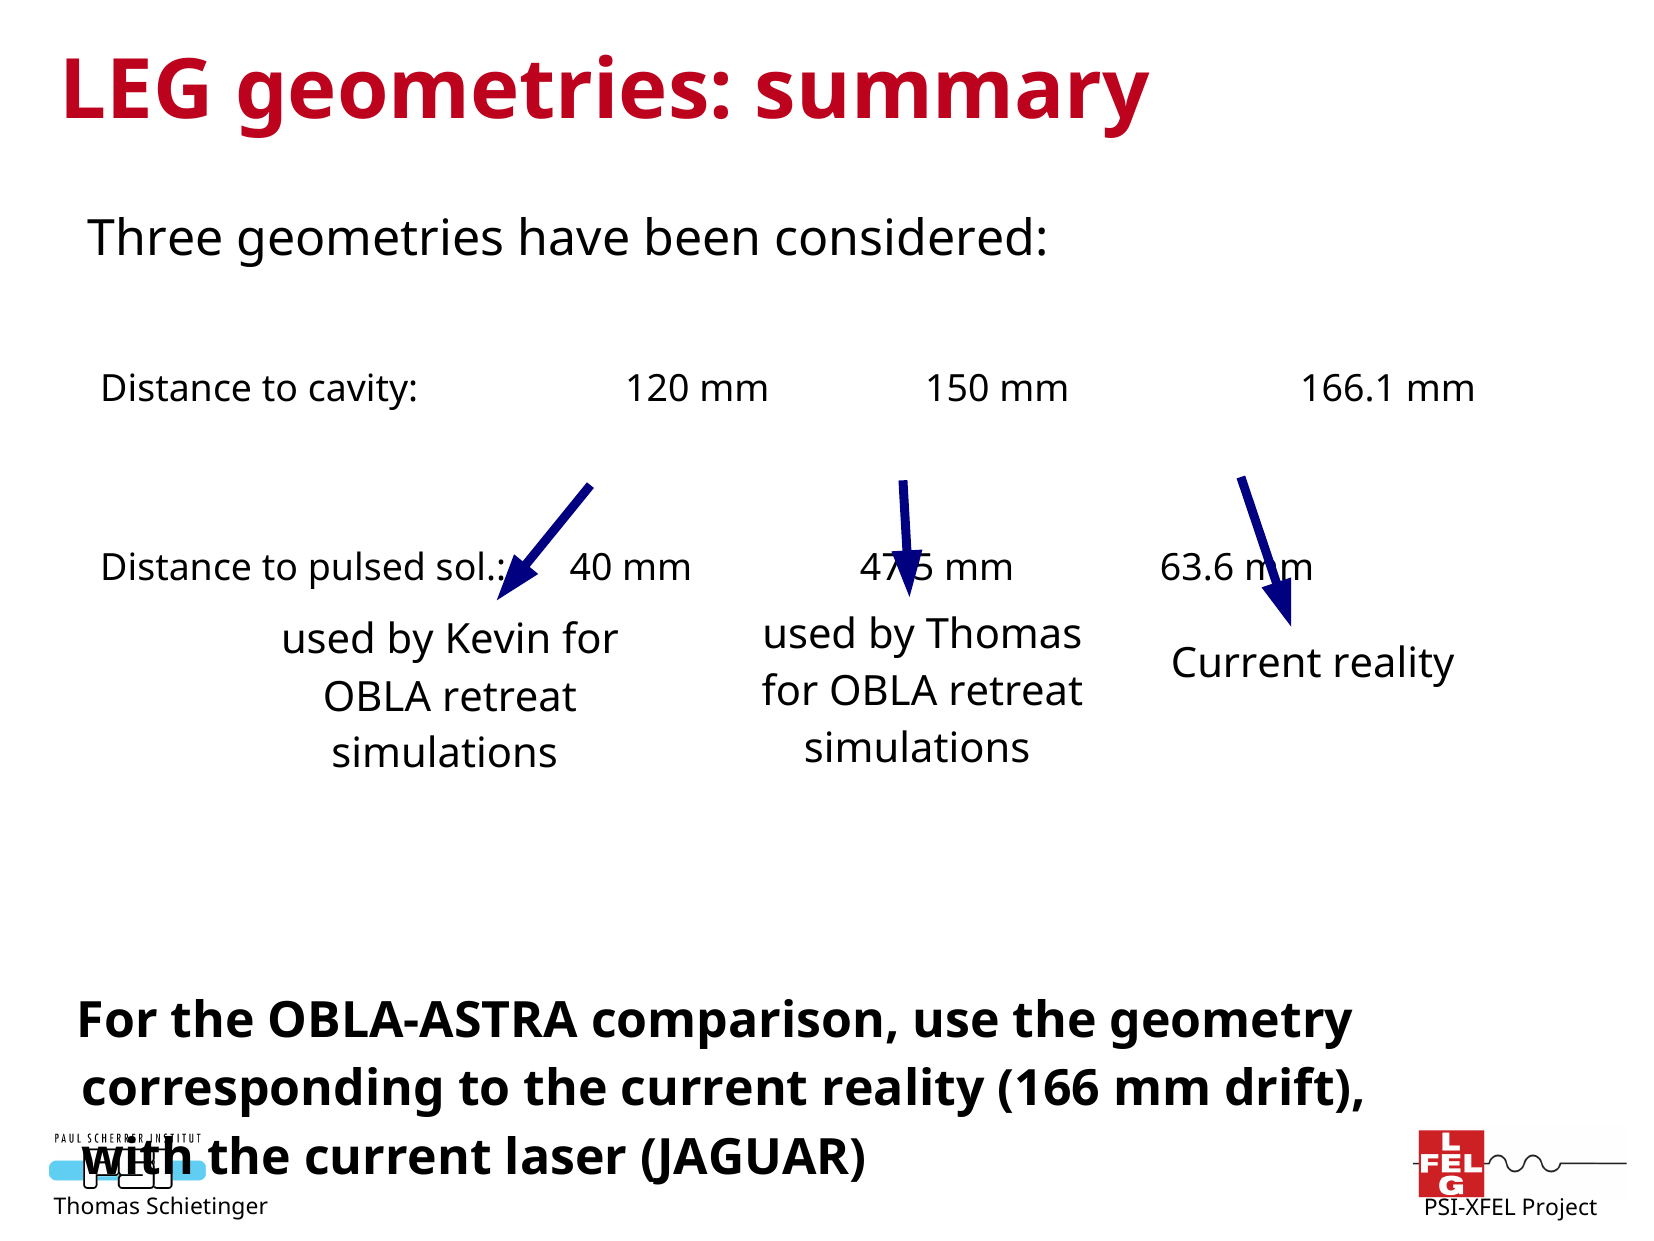

# LEG geometries: summary
Three geometries have been considered:
For the OBLA-ASTRA comparison, use the geometry corresponding to the current reality (166 mm drift), with the current laser (JAGUAR)
Distance to cavity:			120 mm			150 mm 			166.1 mm
Distance to pulsed sol.: 	 40 mm			 47.5 mm		 63.6 mm
used by Thomas for OBLA retreat simulations
used by Kevin for OBLA retreat simulations
Current reality